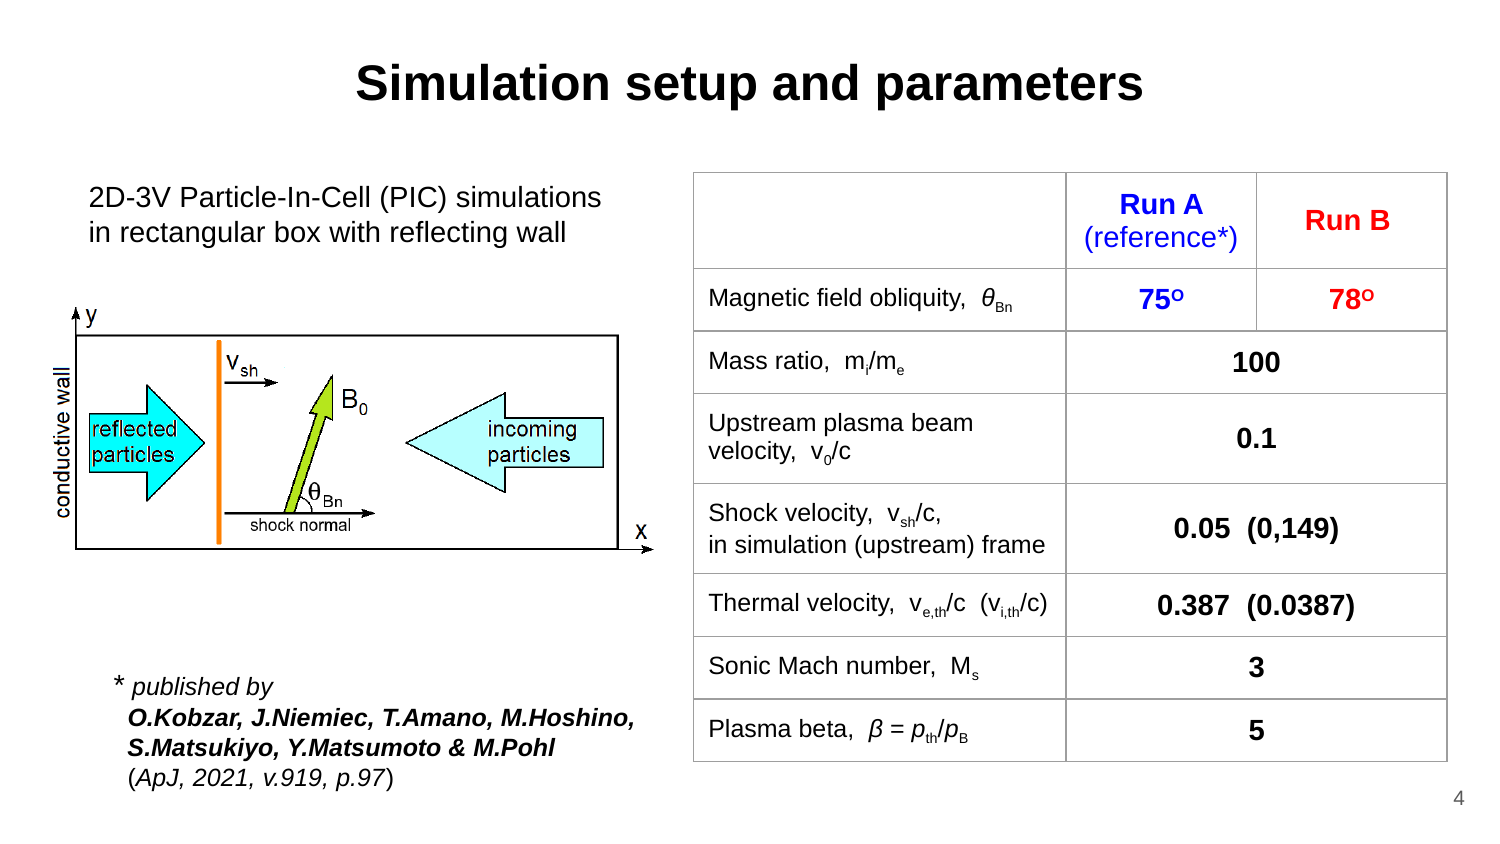

# Simulation setup and parameters
| | Run A (reference\*) | Run B |
| --- | --- | --- |
| Magnetic field obliquity, θBn | 75O | 78O |
| Mass ratio, mi/me | 100 | |
| Upstream plasma beam velocity, v0/c | 0.1 | |
| Shock velocity, vsh/c, in simulation (upstream) frame | 0.05 (0,149) | |
| Thermal velocity, ve,th/c (vi,th/c) | 0.387 (0.0387) | |
| Sonic Mach number, Ms | 3 | |
| Plasma beta, β = pth/pB | 5 | |
2D-3V Particle-In-Cell (PIC) simulations in rectangular box with reflecting wall
* published by
 O.Kobzar, J.Niemiec, T.Amano, M.Hoshino,
 S.Matsukiyo, Y.Matsumoto & M.Pohl
 (ApJ, 2021, v.919, p.97)